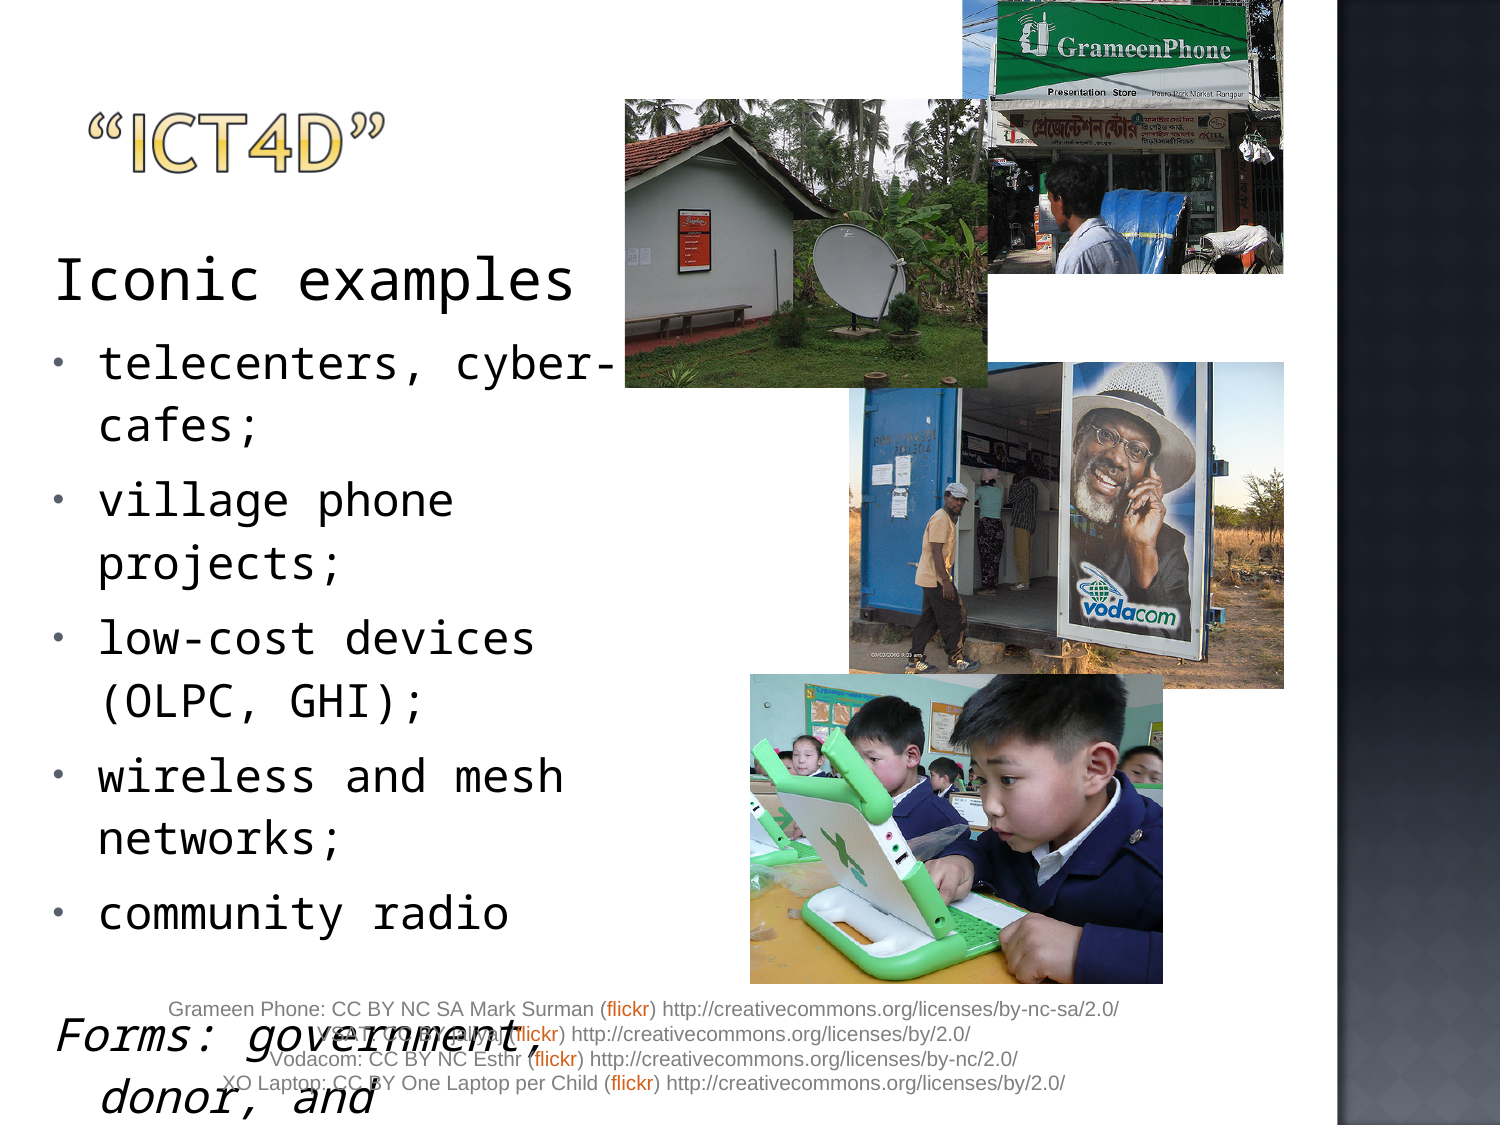

# Iconic examples
telecenters, cyber-cafes;
village phone projects;
low-cost devices (OLPC, GHI);
wireless and mesh networks;
community radio
Forms: government, donor, and entrepreneurially (BOP, social
entrepreneurship, strategically) driven…
Grameen Phone: CC BY NC SA Mark Surman (flickr) http://creativecommons.org/licenses/by-nc-sa/2.0/
VSAT: CC BY jaliyaj (flickr) http://creativecommons.org/licenses/by/2.0/
Vodacom: CC BY NC Esthr (flickr) http://creativecommons.org/licenses/by-nc/2.0/
XO Laptop: CC BY One Laptop per Child (flickr) http://creativecommons.org/licenses/by/2.0/